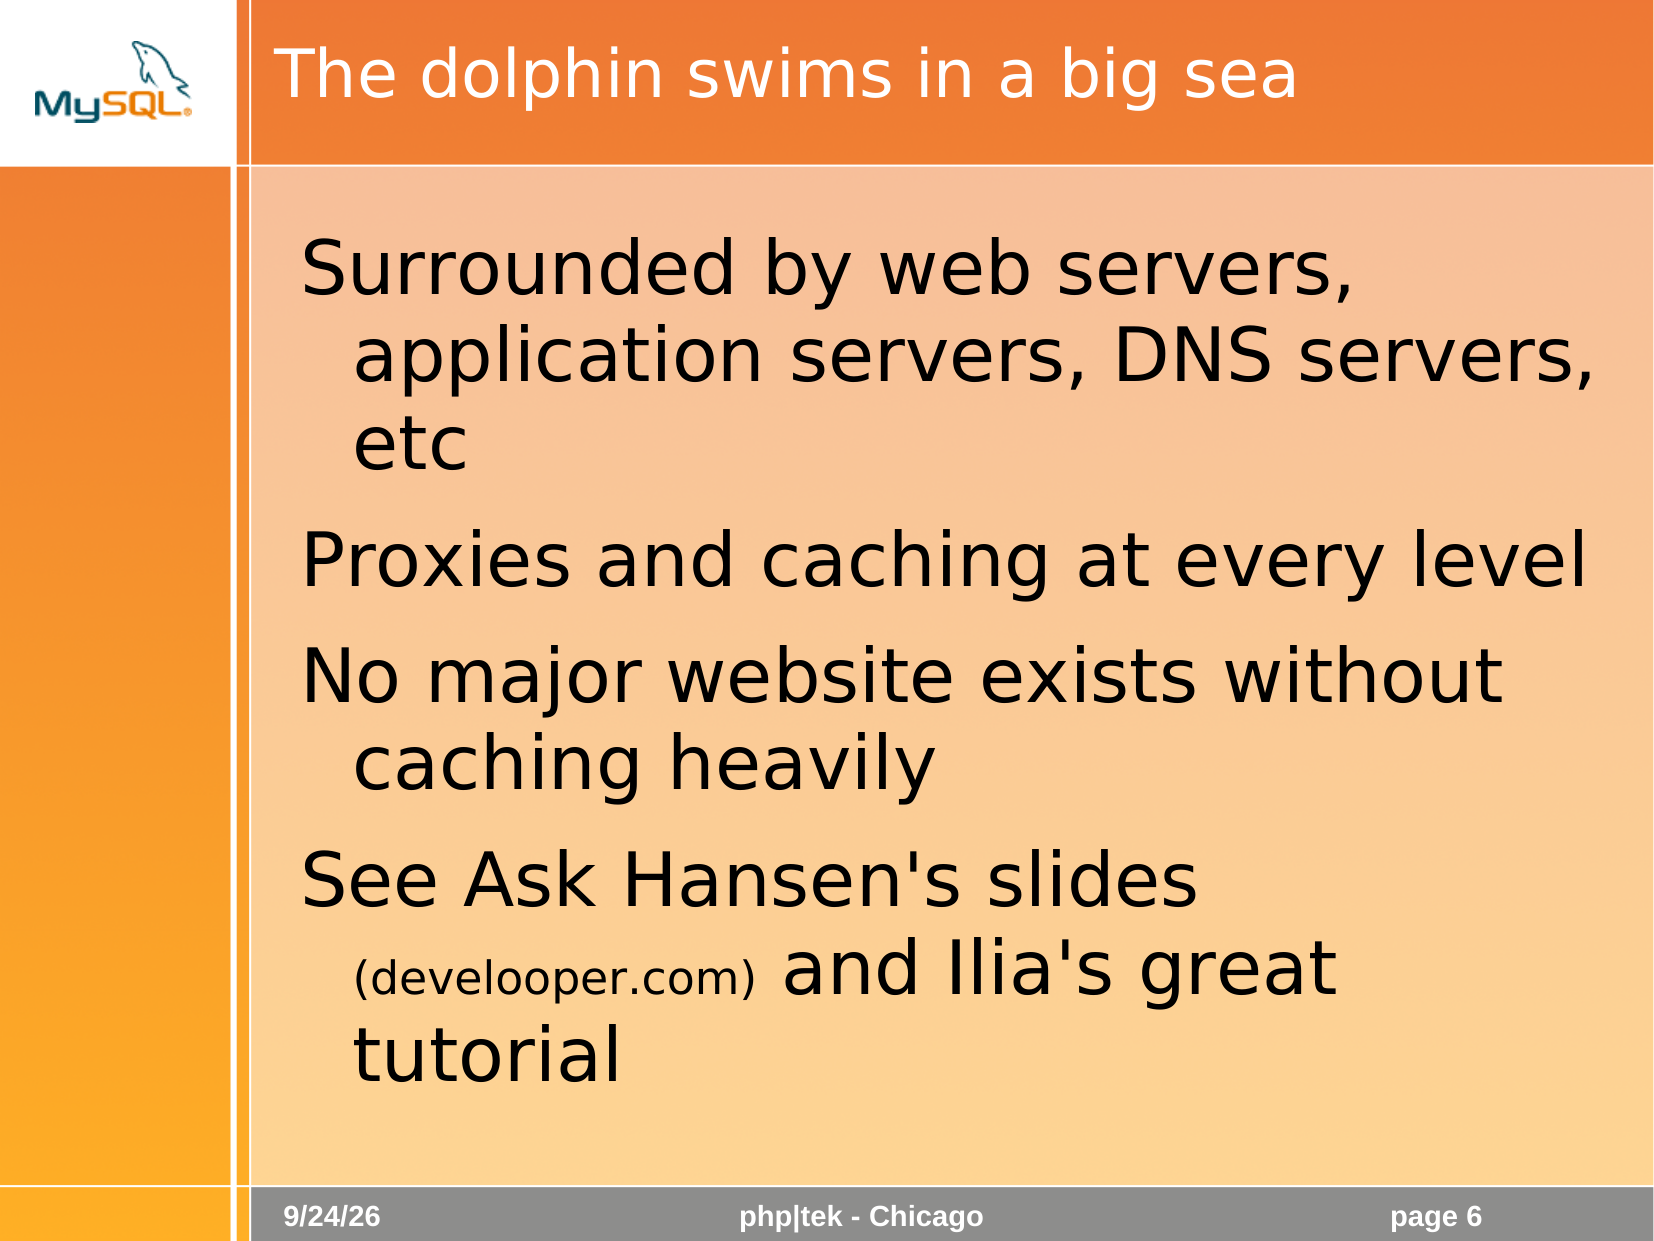

# The dolphin swims in a big sea
Surrounded by web servers, application servers, DNS servers, etc
Proxies and caching at every level
No major website exists without caching heavily
See Ask Hansen's slides (develooper.com) and Ilia's great tutorial